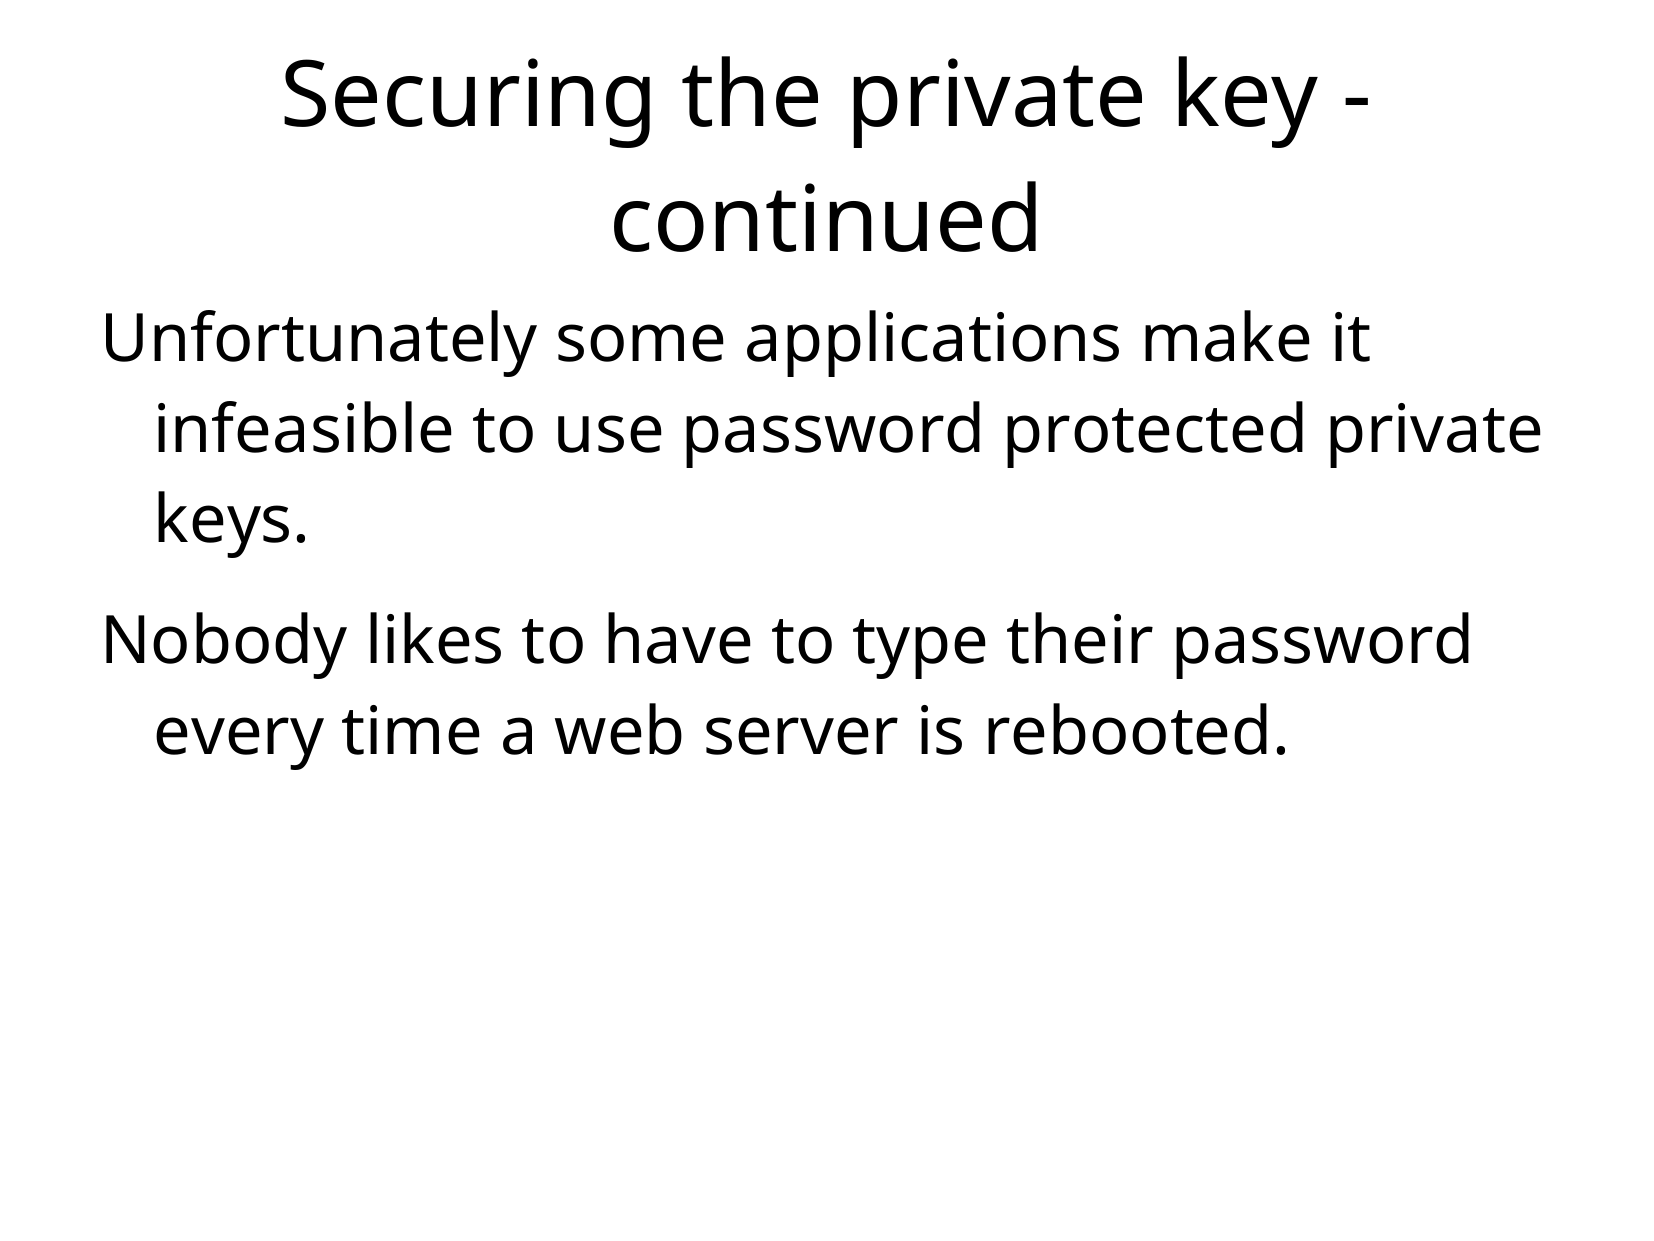

# Securing the private key - continued
Unfortunately some applications make it infeasible to use password protected private keys.
Nobody likes to have to type their password every time a web server is rebooted.